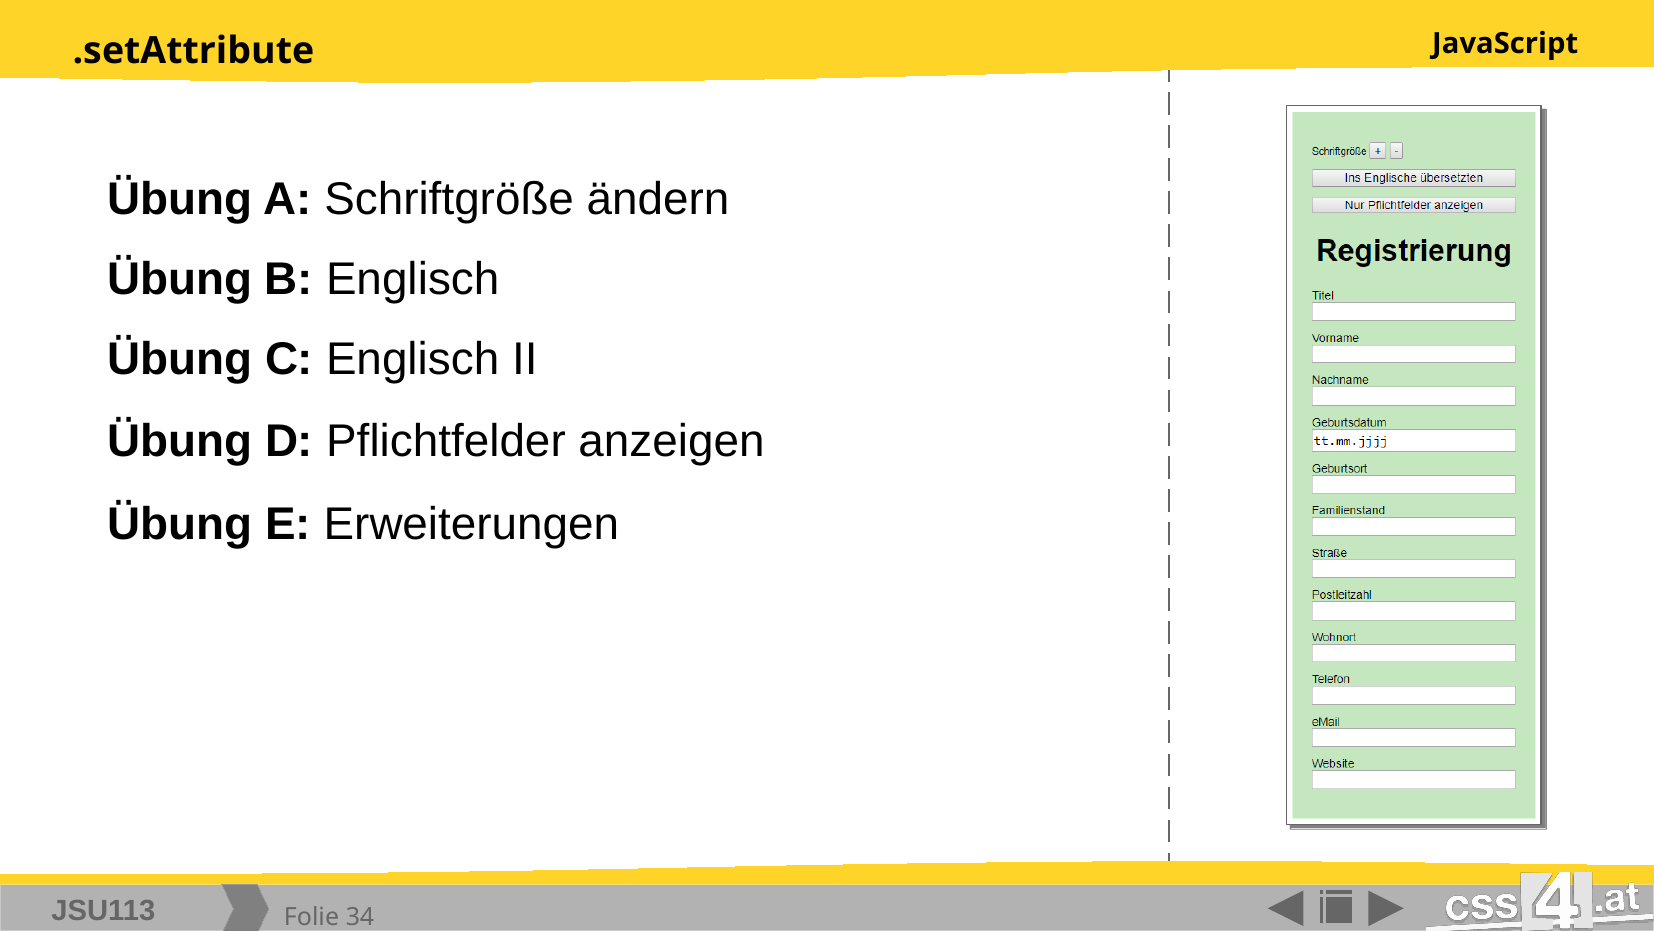

JavaScript
.setAttribute
Übung A: Schriftgröße ändern
Übung B: Englisch
Übung C: Englisch II
Übung D: Pflichtfelder anzeigen
Übung E: Erweiterungen
JSU113
Folie